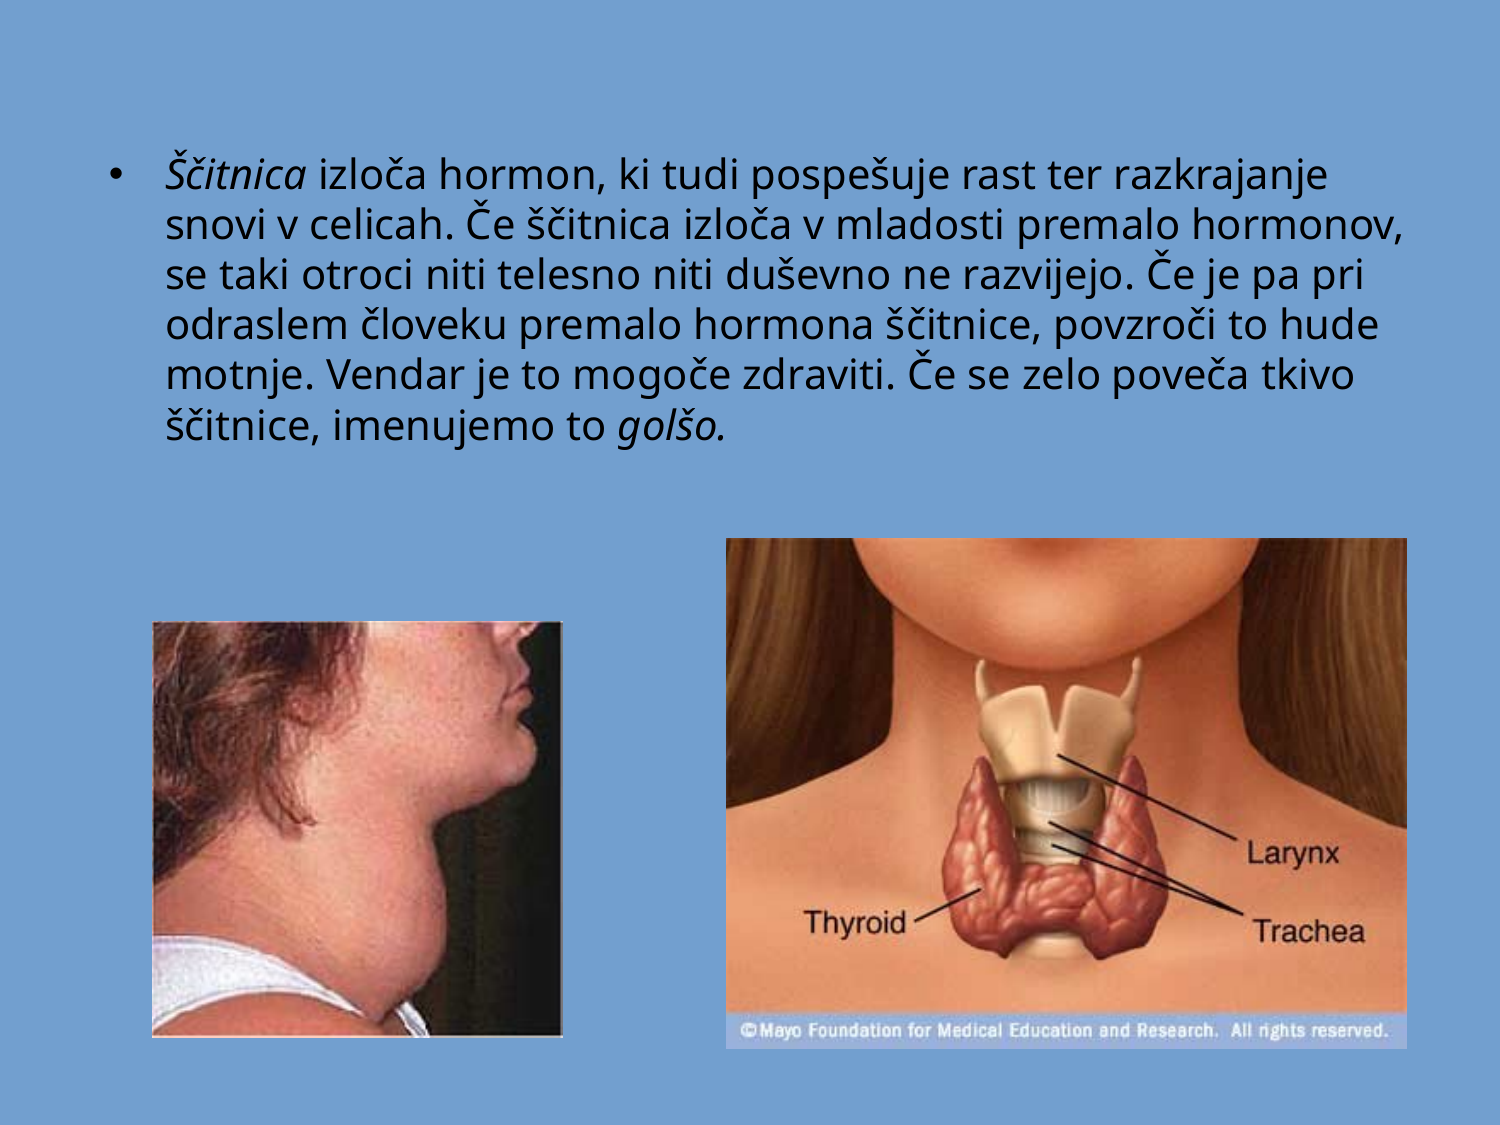

# Ščitnica izloča hormon, ki tudi pospešuje rast ter razkrajanje snovi v celicah. Če ščitnica izloča v mladosti premalo hormonov, se taki otroci niti telesno niti duševno ne razvijejo. Če je pa pri odraslem človeku premalo hormona ščitnice, povzroči to hude motnje. Vendar je to mogoče zdraviti. Če se zelo poveča tkivo ščitnice, imenujemo to golšo.